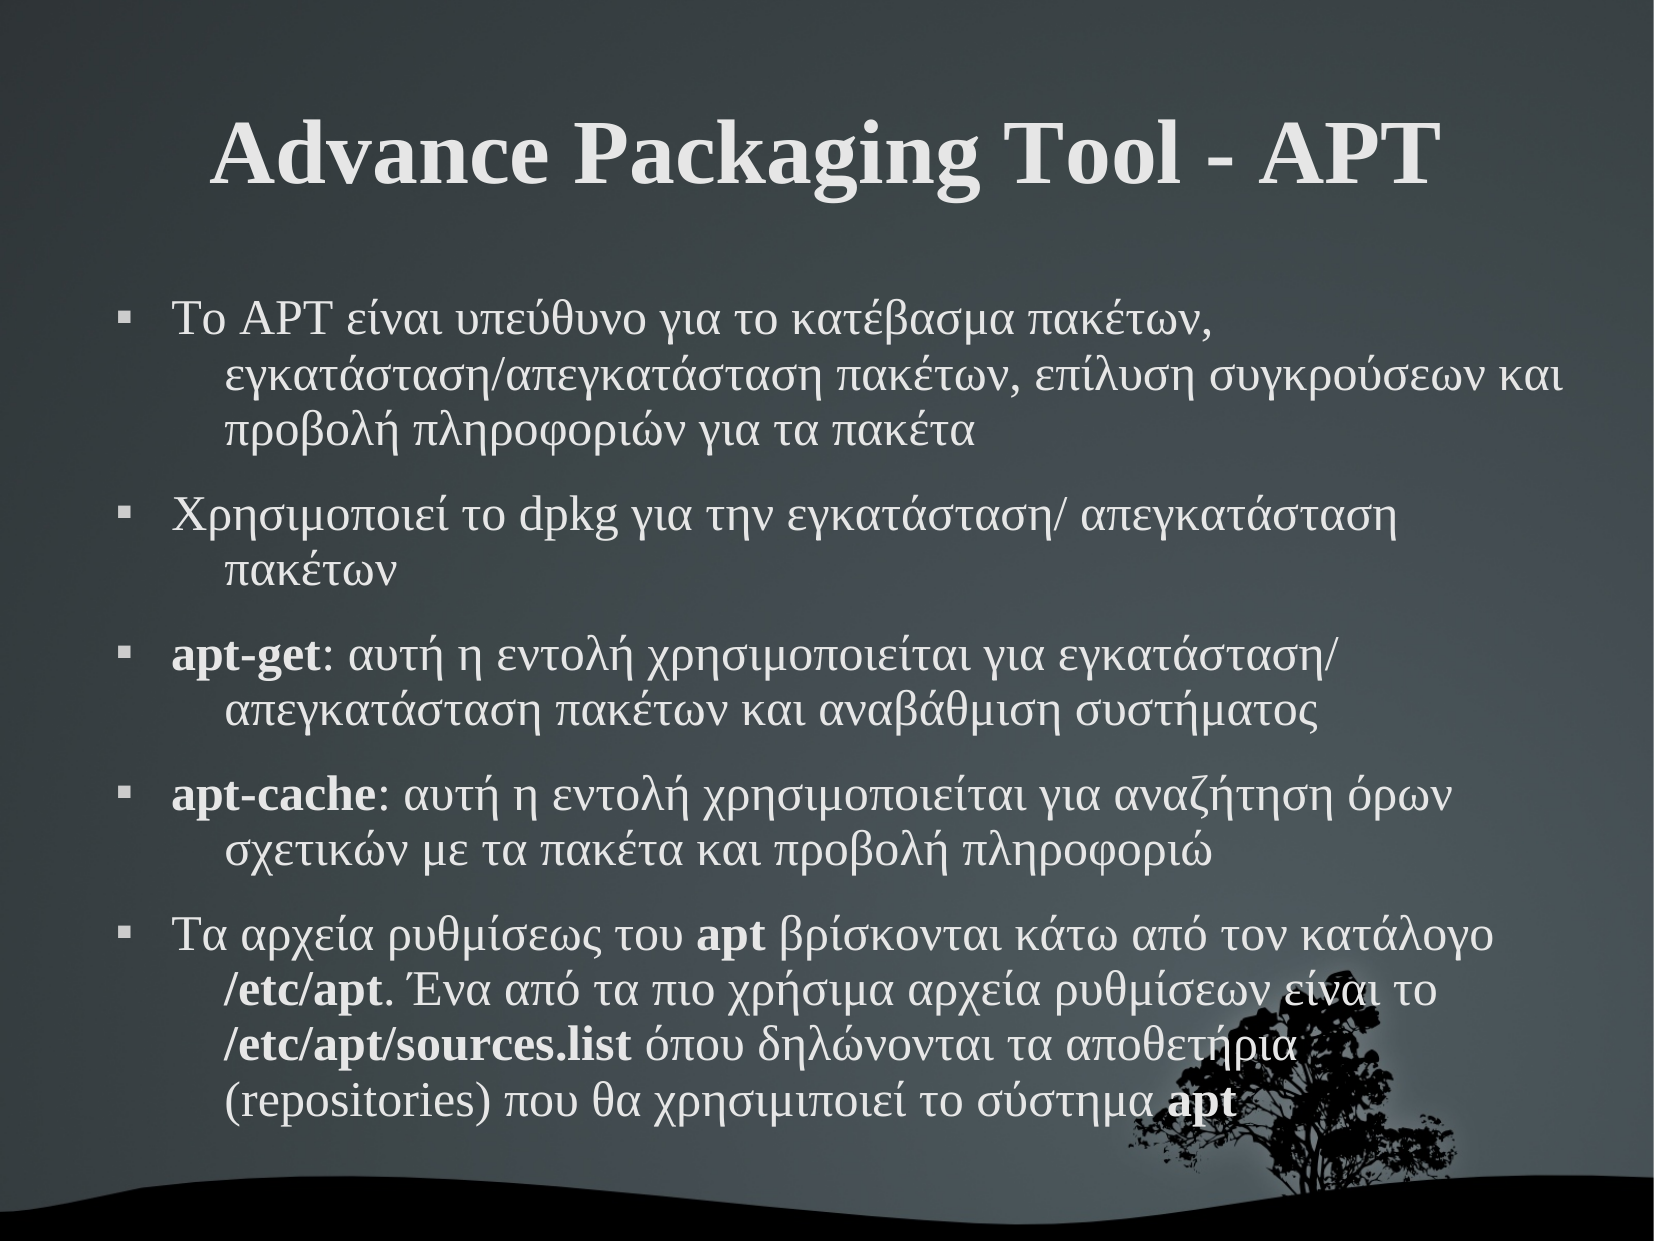

# Advance Packaging Tool - APT
Το APT είναι υπεύθυνο για το κατέβασμα πακέτων, εγκατάσταση/απεγκατάσταση πακέτων, επίλυση συγκρούσεων και προβολή πληροφοριών για τα πακέτα
Χρησιμοποιεί το dpkg για την εγκατάσταση/ απεγκατάσταση πακέτων
apt-get: αυτή η εντολή χρησιμοποιείται για εγκατάσταση/ απεγκατάσταση πακέτων και αναβάθμιση συστήματος
apt-cache: αυτή η εντολή χρησιμοποιείται για αναζήτηση όρων σχετικών με τα πακέτα και προβολή πληροφοριώ
Τα αρχεία ρυθμίσεως του apt βρίσκονται κάτω από τον κατάλογο /etc/apt. Ένα από τα πιο χρήσιμα αρχεία ρυθμίσεων είναι το /etc/apt/sources.list όπου δηλώνονται τα αποθετήρια (repositories) που θα χρησιμιποιεί το σύστημα apt